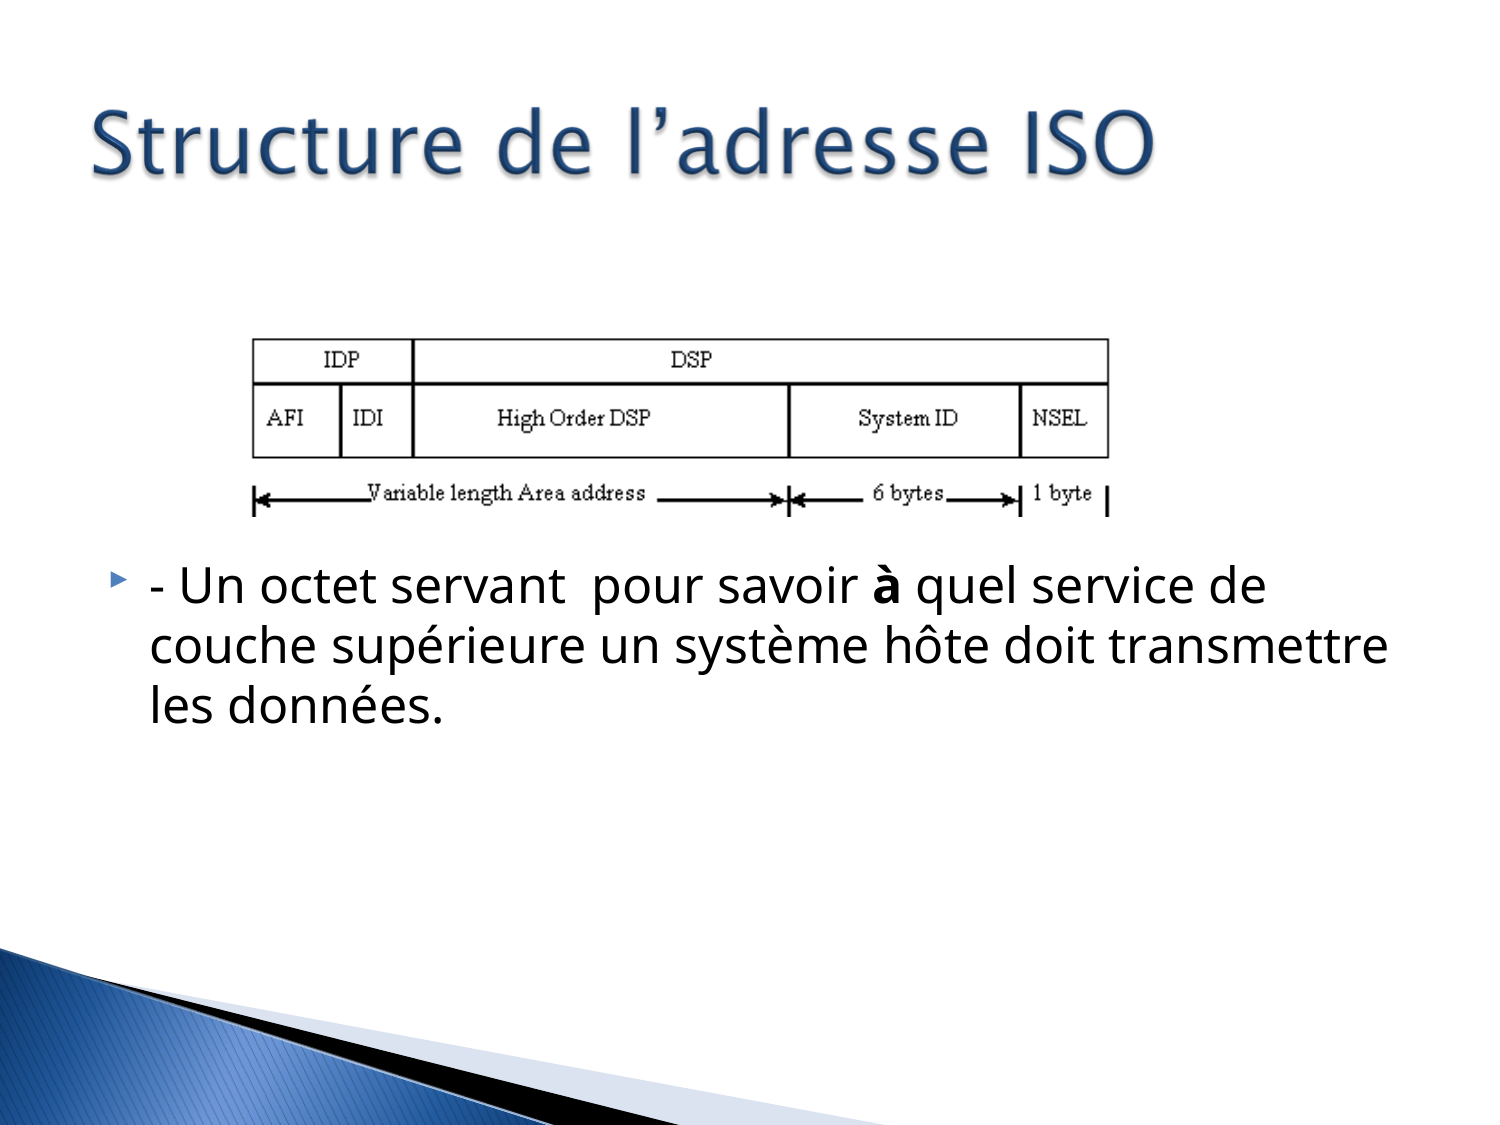

# - Un octet servant pour savoir à quel service de couche supérieure un système hôte doit transmettre les données.